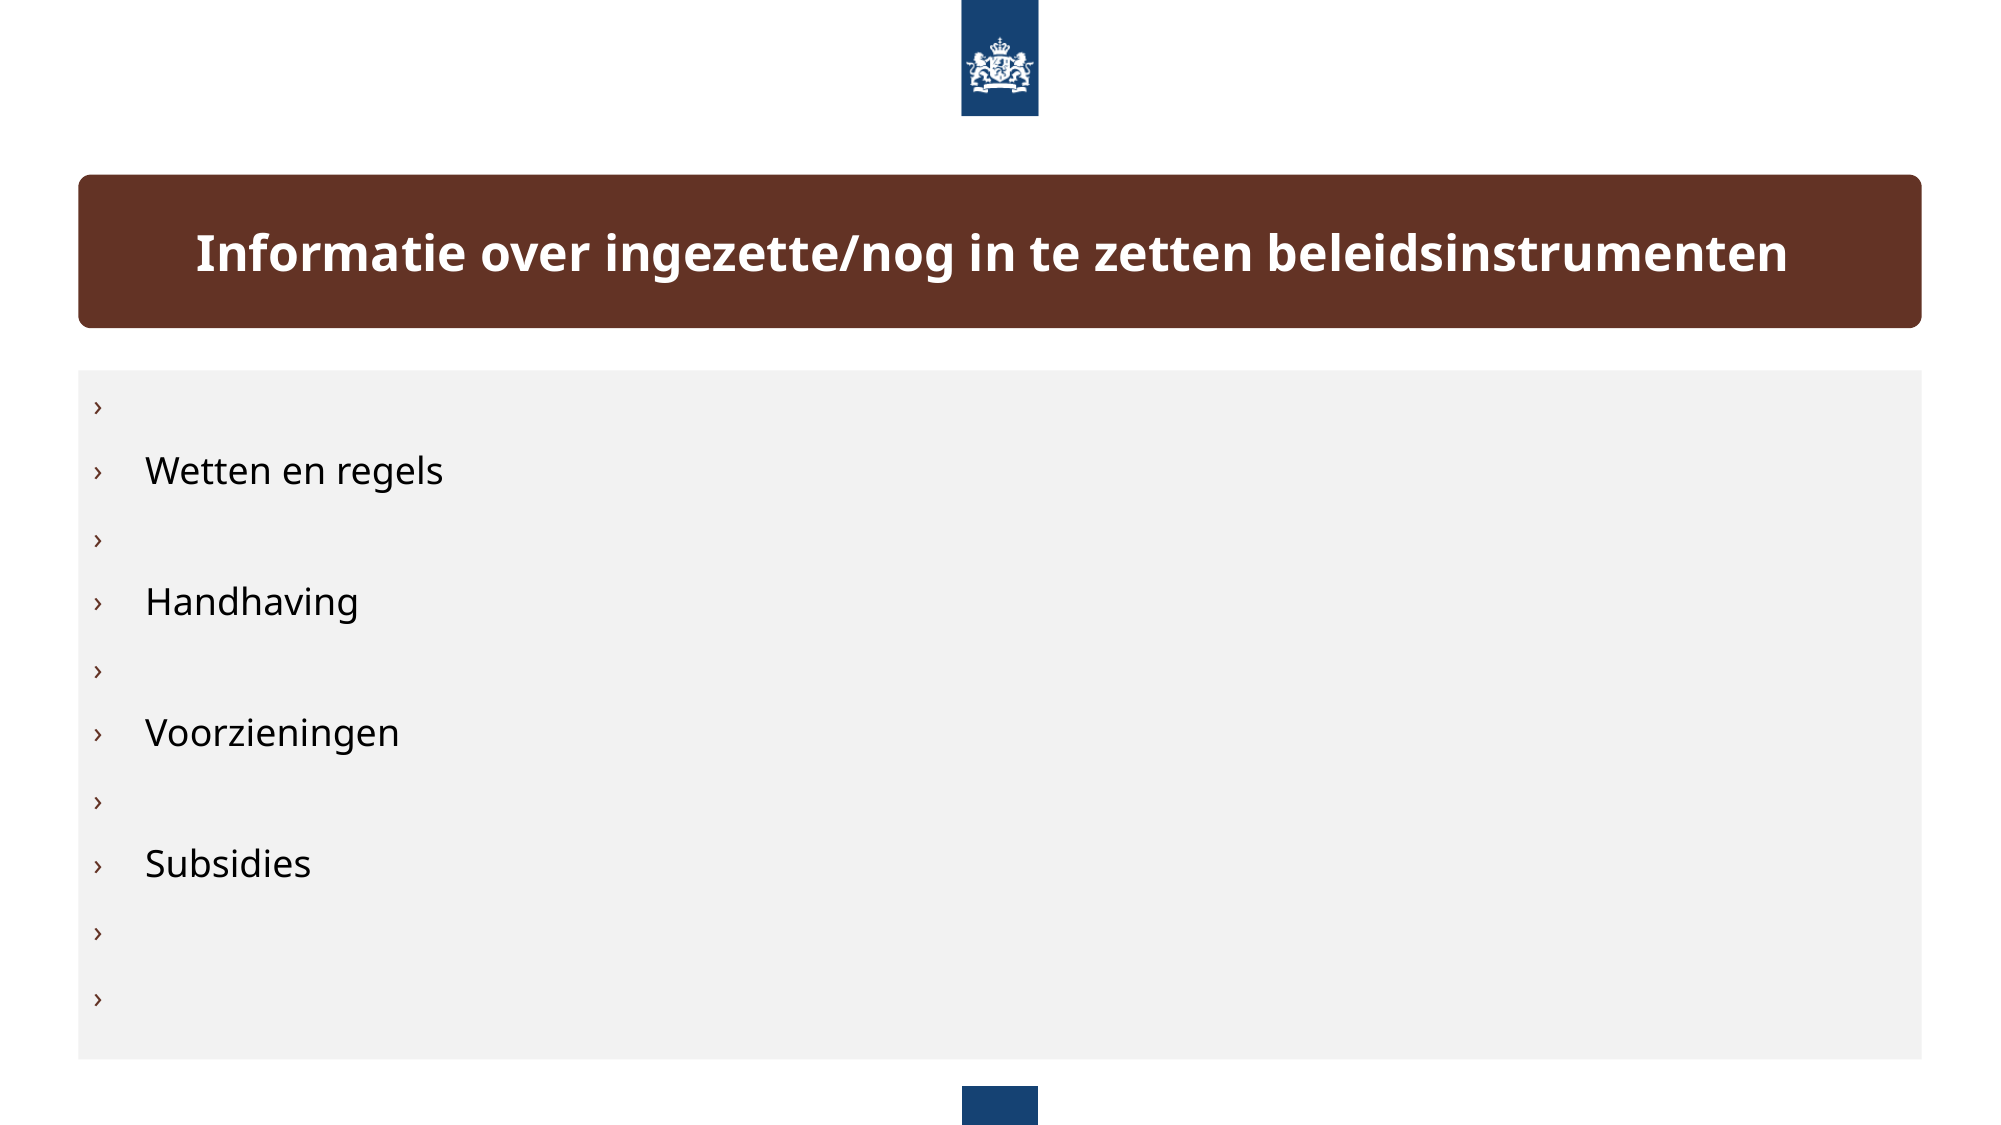

Informatie over ingezette/nog in te zetten beleidsinstrumenten
Wetten en regels
Handhaving
Voorzieningen
Subsidies